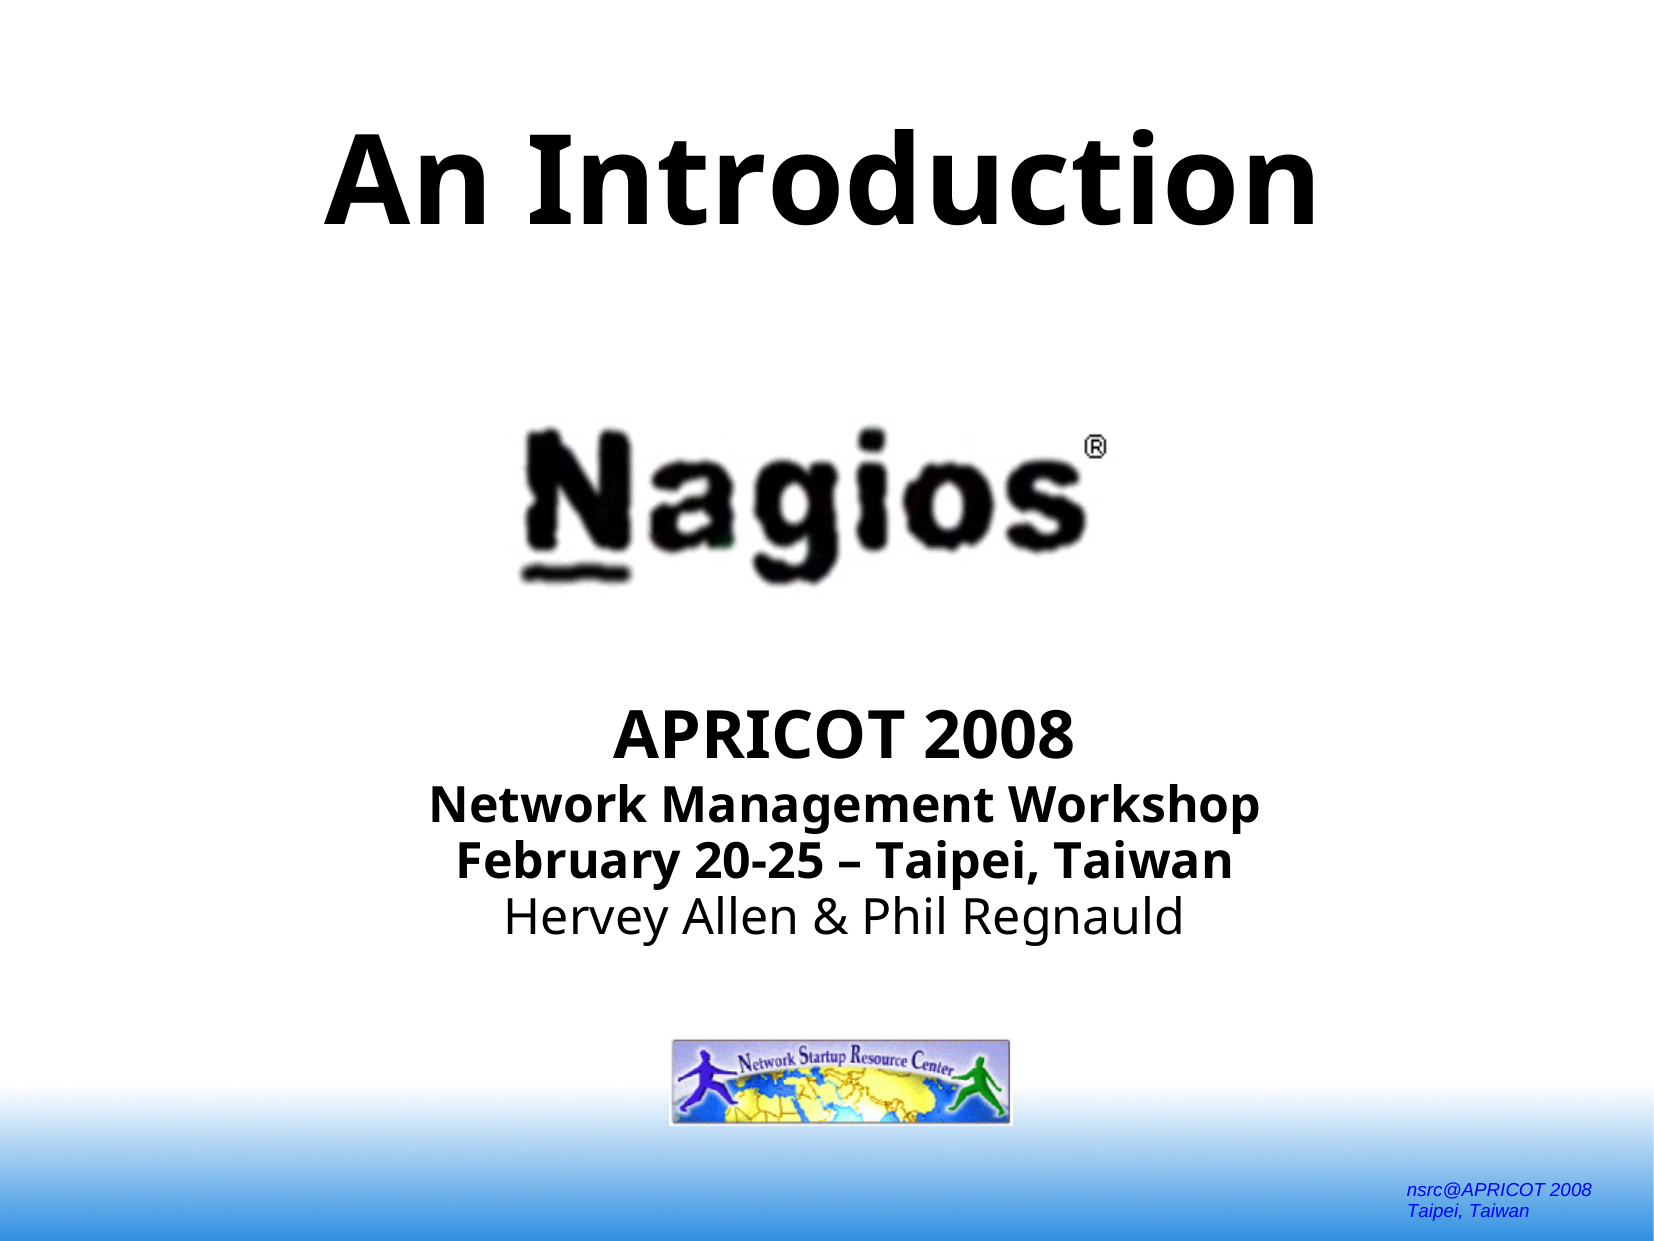

# An Introduction
APRICOT 2008
Network Management Workshop
February 20-25 – Taipei, Taiwan
Hervey Allen & Phil Regnauld